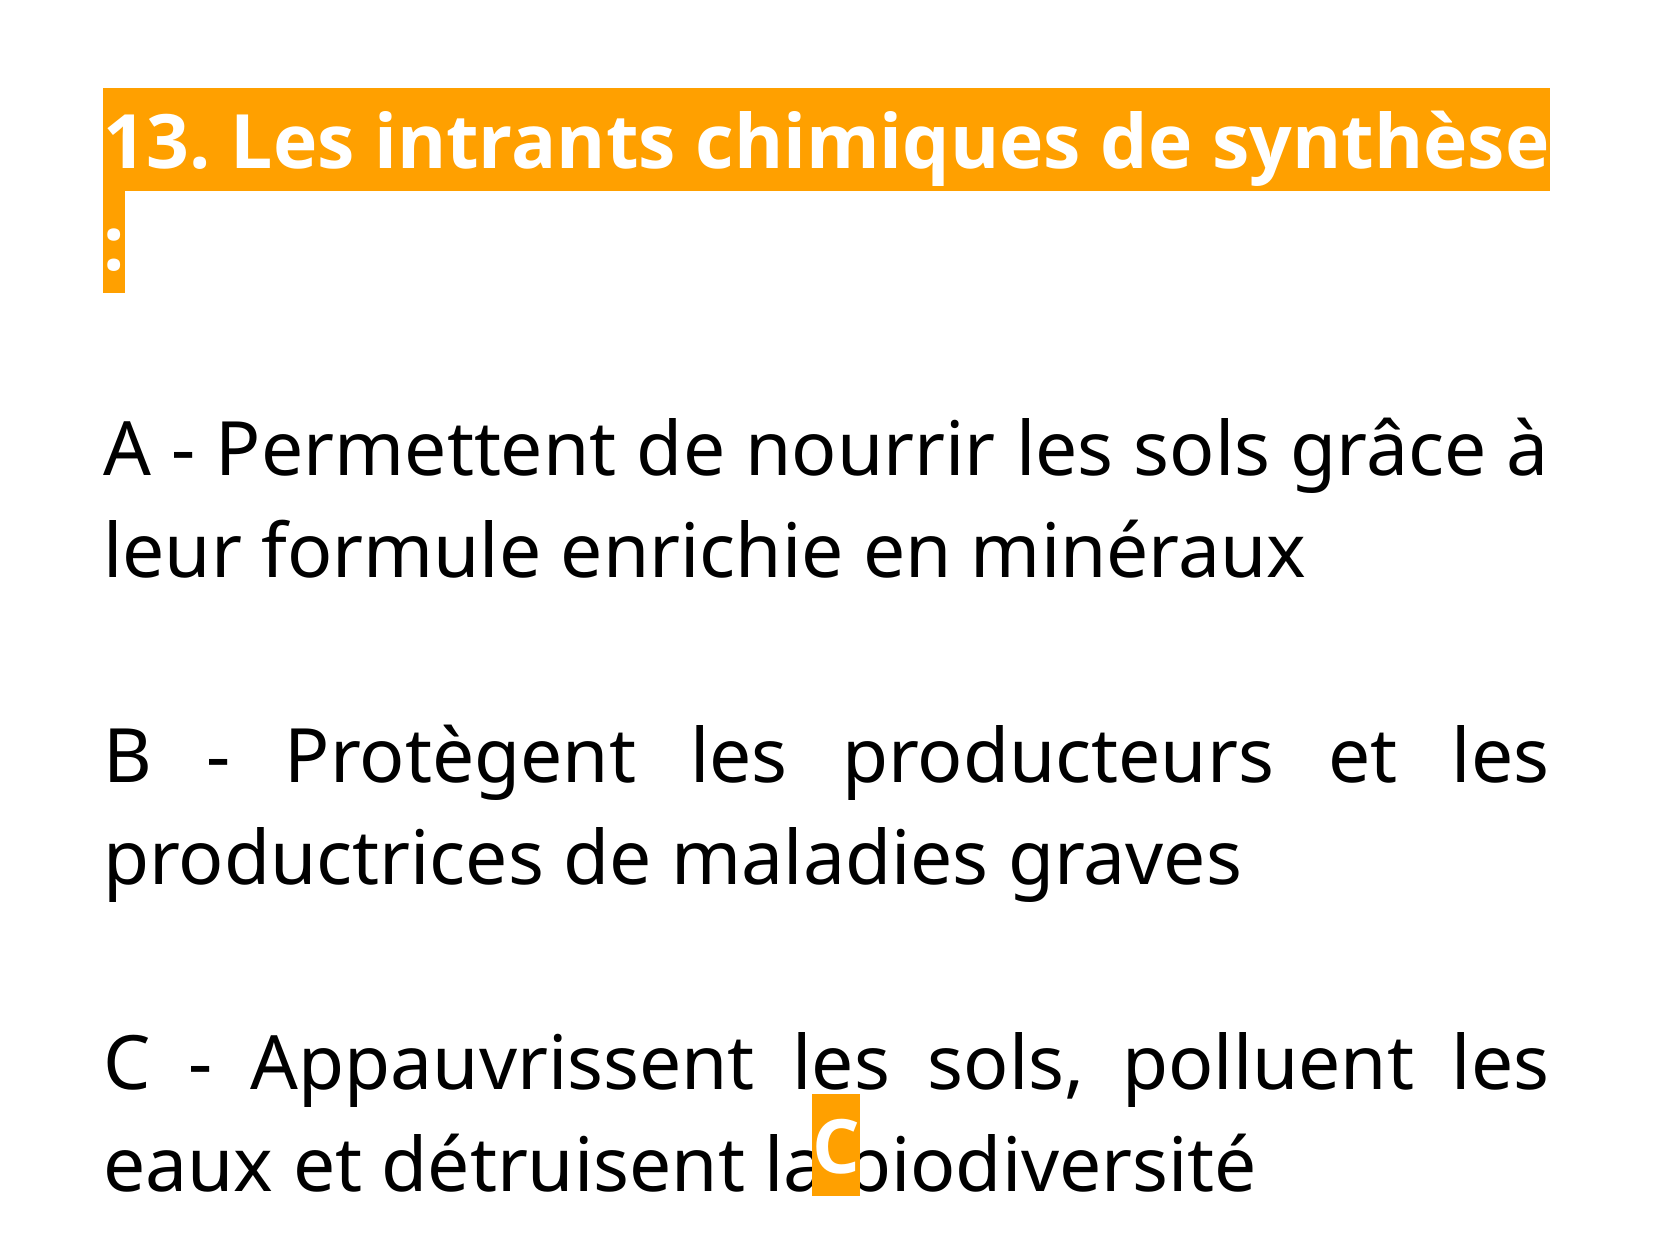

13. Les intrants chimiques de synthèse :
A - Permettent de nourrir les sols grâce à leur formule enrichie en minéraux
B - Protègent les producteurs et les productrices de maladies graves
C - Appauvrissent les sols, polluent les eaux et détruisent la biodiversité
C